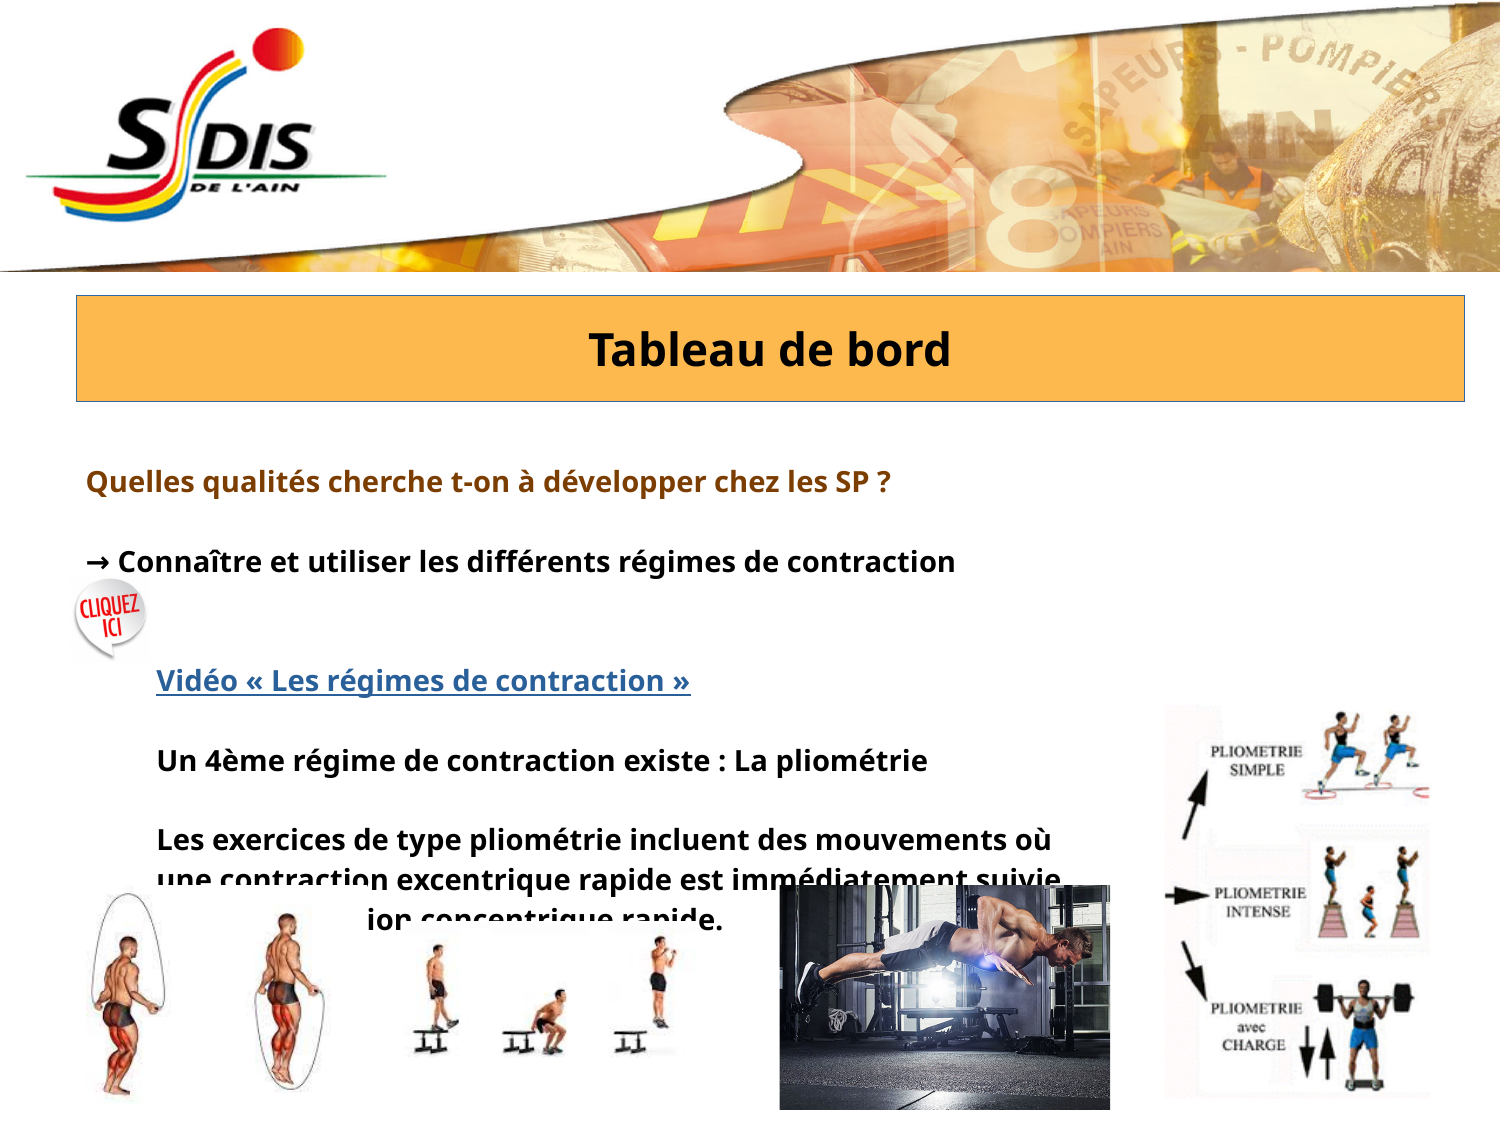

Tableau de bord
Quelles qualités cherche t-on à développer chez les SP ?
→ Connaître et utiliser les différents régimes de contraction
Vidéo « Les régimes de contraction »
Un 4ème régime de contraction existe : La pliométrie
Les exercices de type pliométrie incluent des mouvements où
une contraction excentrique rapide est immédiatement suivie
d’une contraction concentrique rapide.